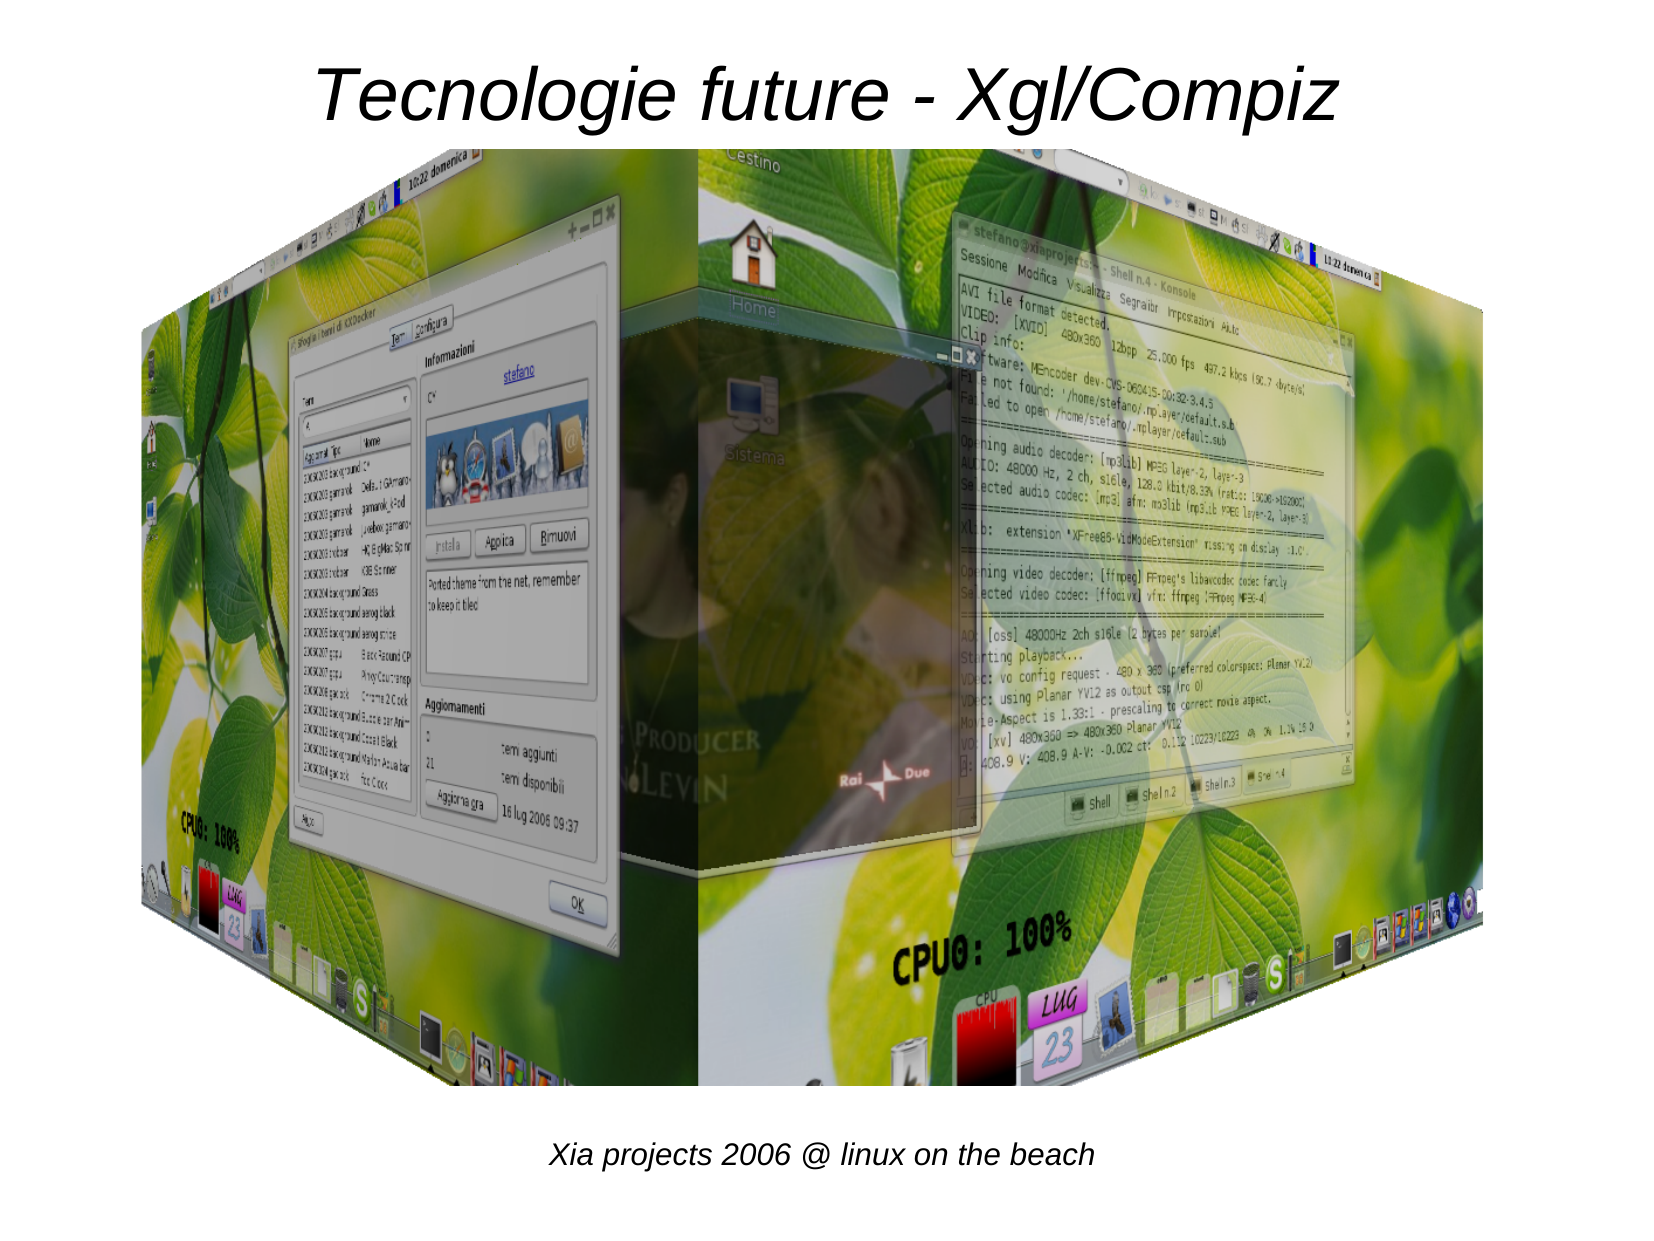

# Tecnologie future - Xgl/Compiz
Xia projects 2006 @ linux on the beach